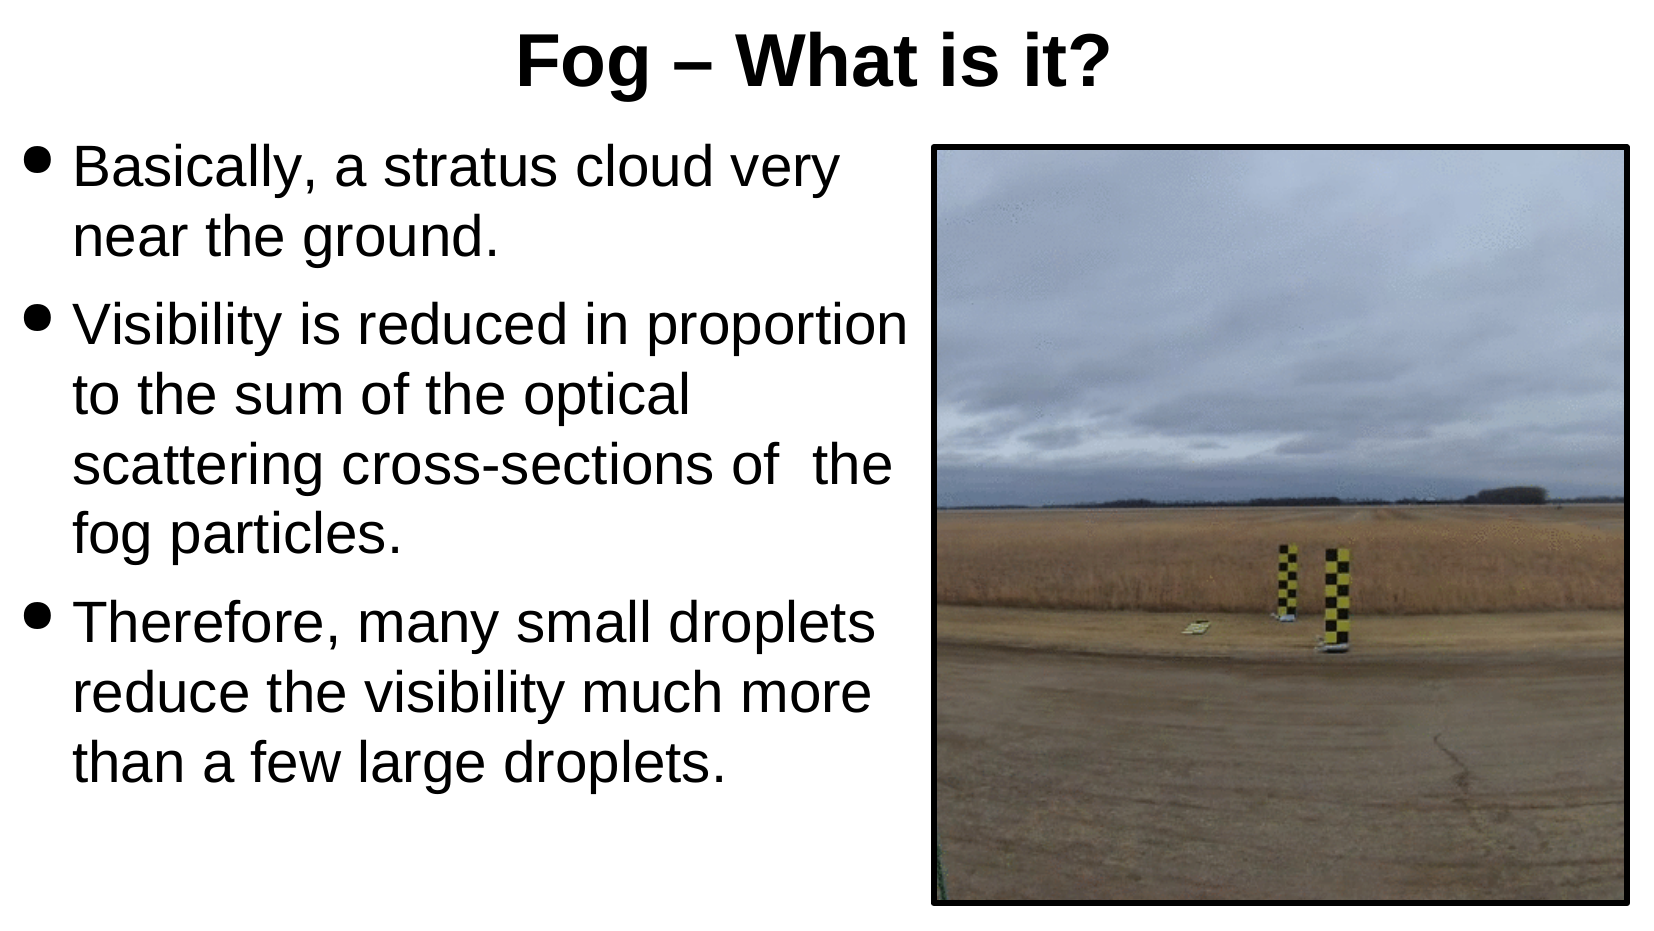

# Fog – What is it?
 Basically, a stratus cloud very near the ground.
 Visibility is reduced in proportion to the sum of the optical scattering cross-sections of the fog particles.
 Therefore, many small droplets reduce the visibility much more than a few large droplets.